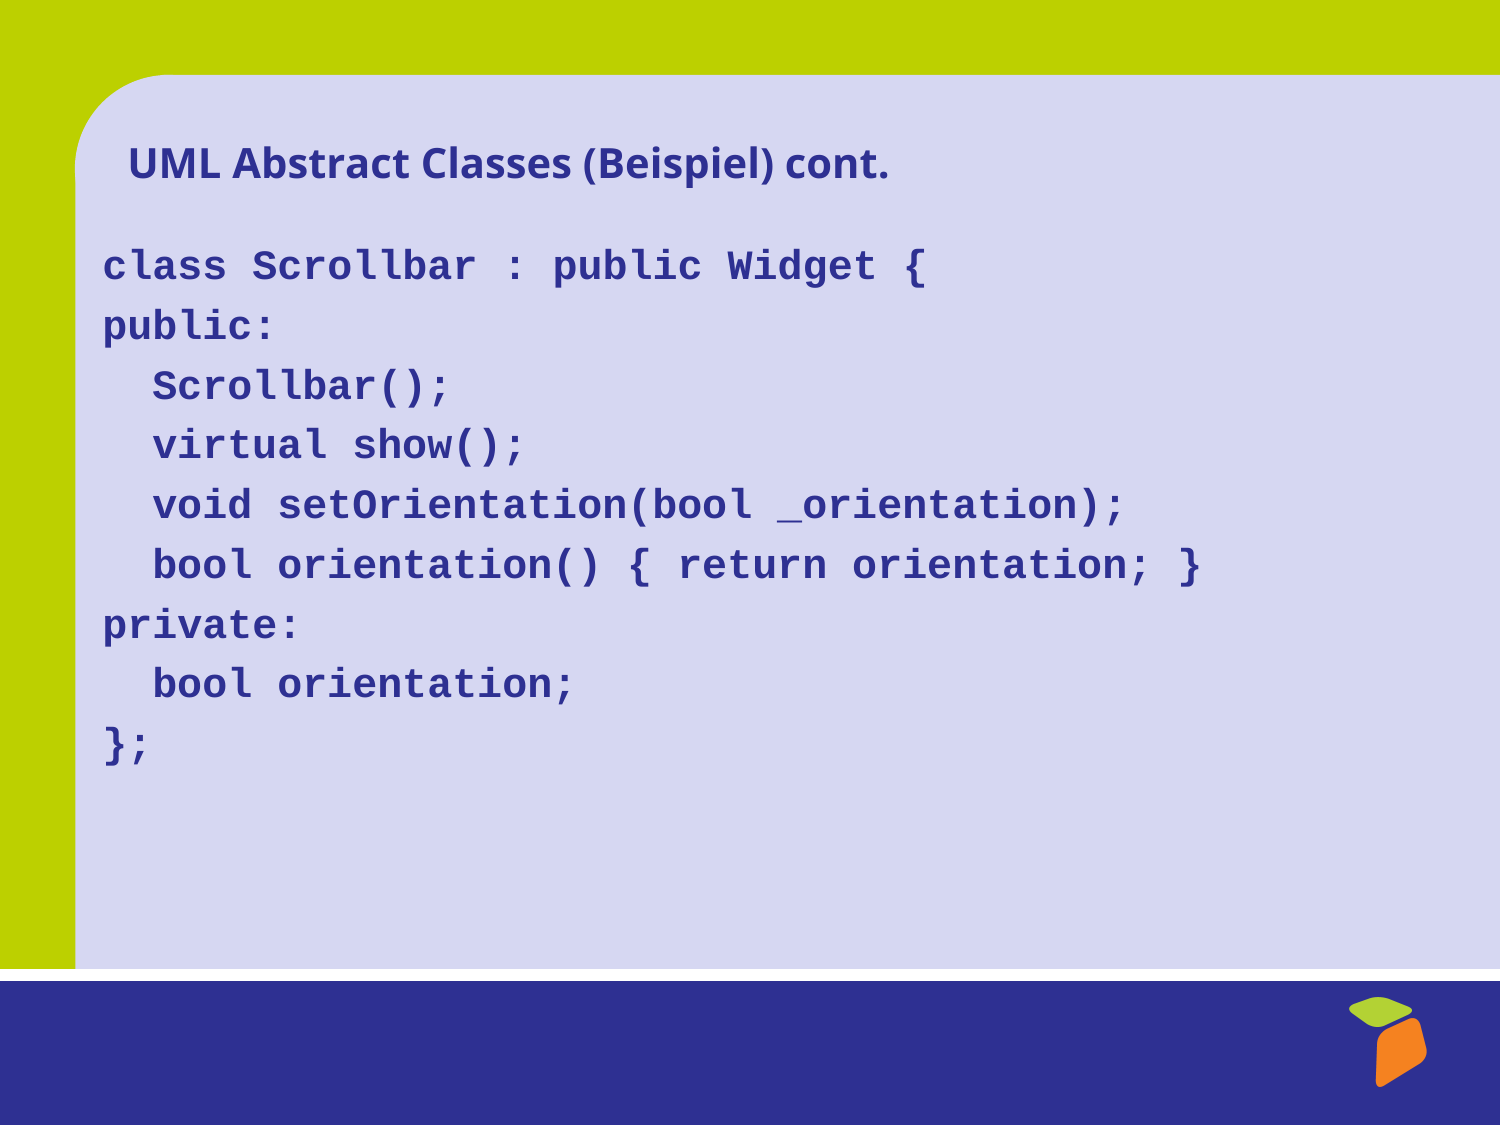

# UML Abstract Classes (Beispiel) cont.
class Scrollbar : public Widget {
public:
 Scrollbar();
 virtual show();
 void setOrientation(bool _orientation);
 bool orientation() { return orientation; }
private:
 bool orientation;
};